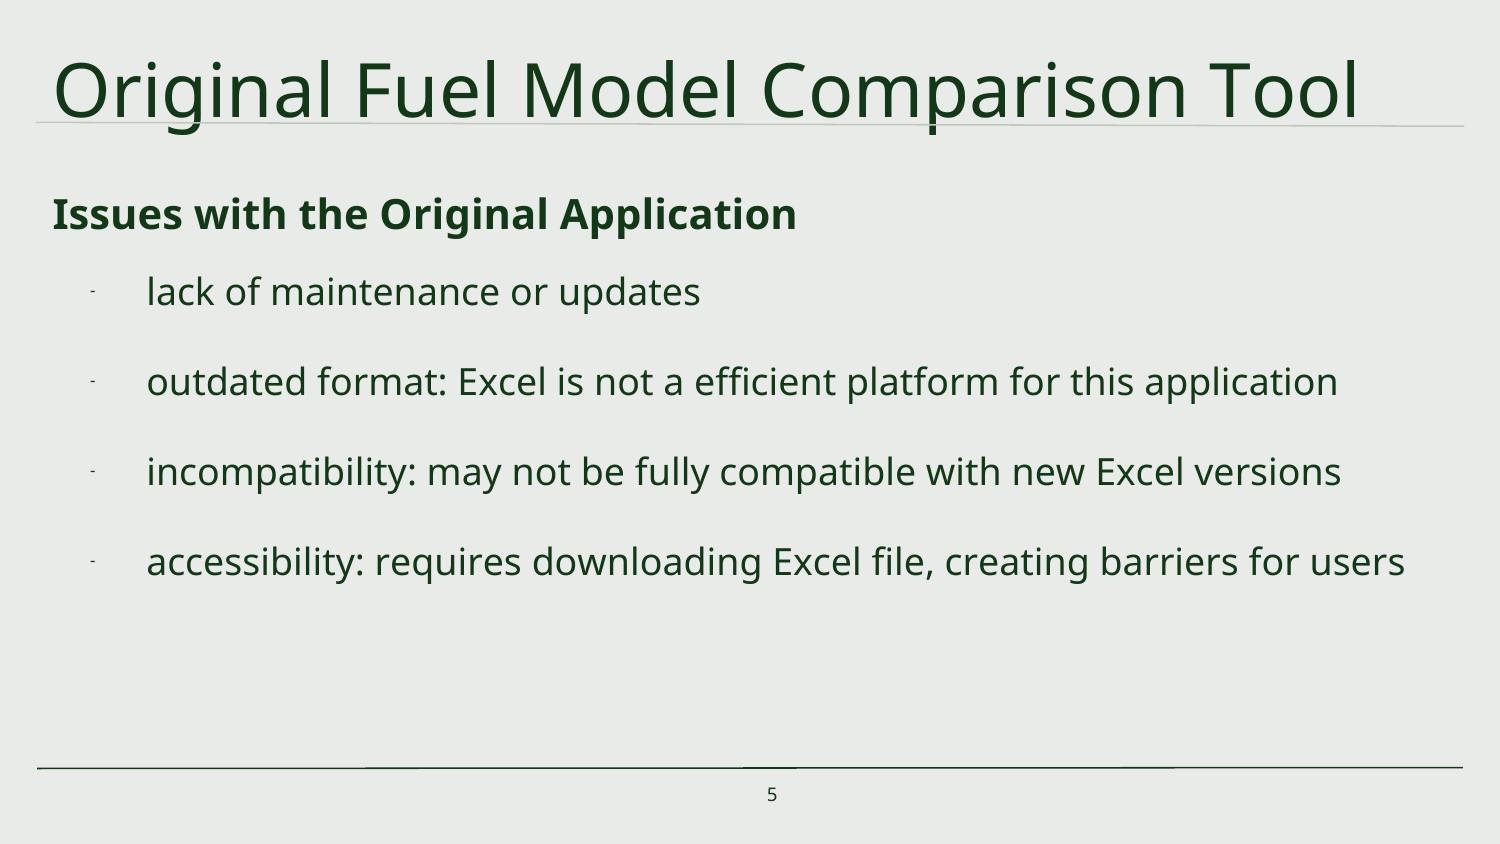

Original Fuel Model Comparison Tool
Issues with the Original Application
lack of maintenance or updates
outdated format: Excel is not a efficient platform for this application
incompatibility: may not be fully compatible with new Excel versions
accessibility: requires downloading Excel file, creating barriers for users
# 5